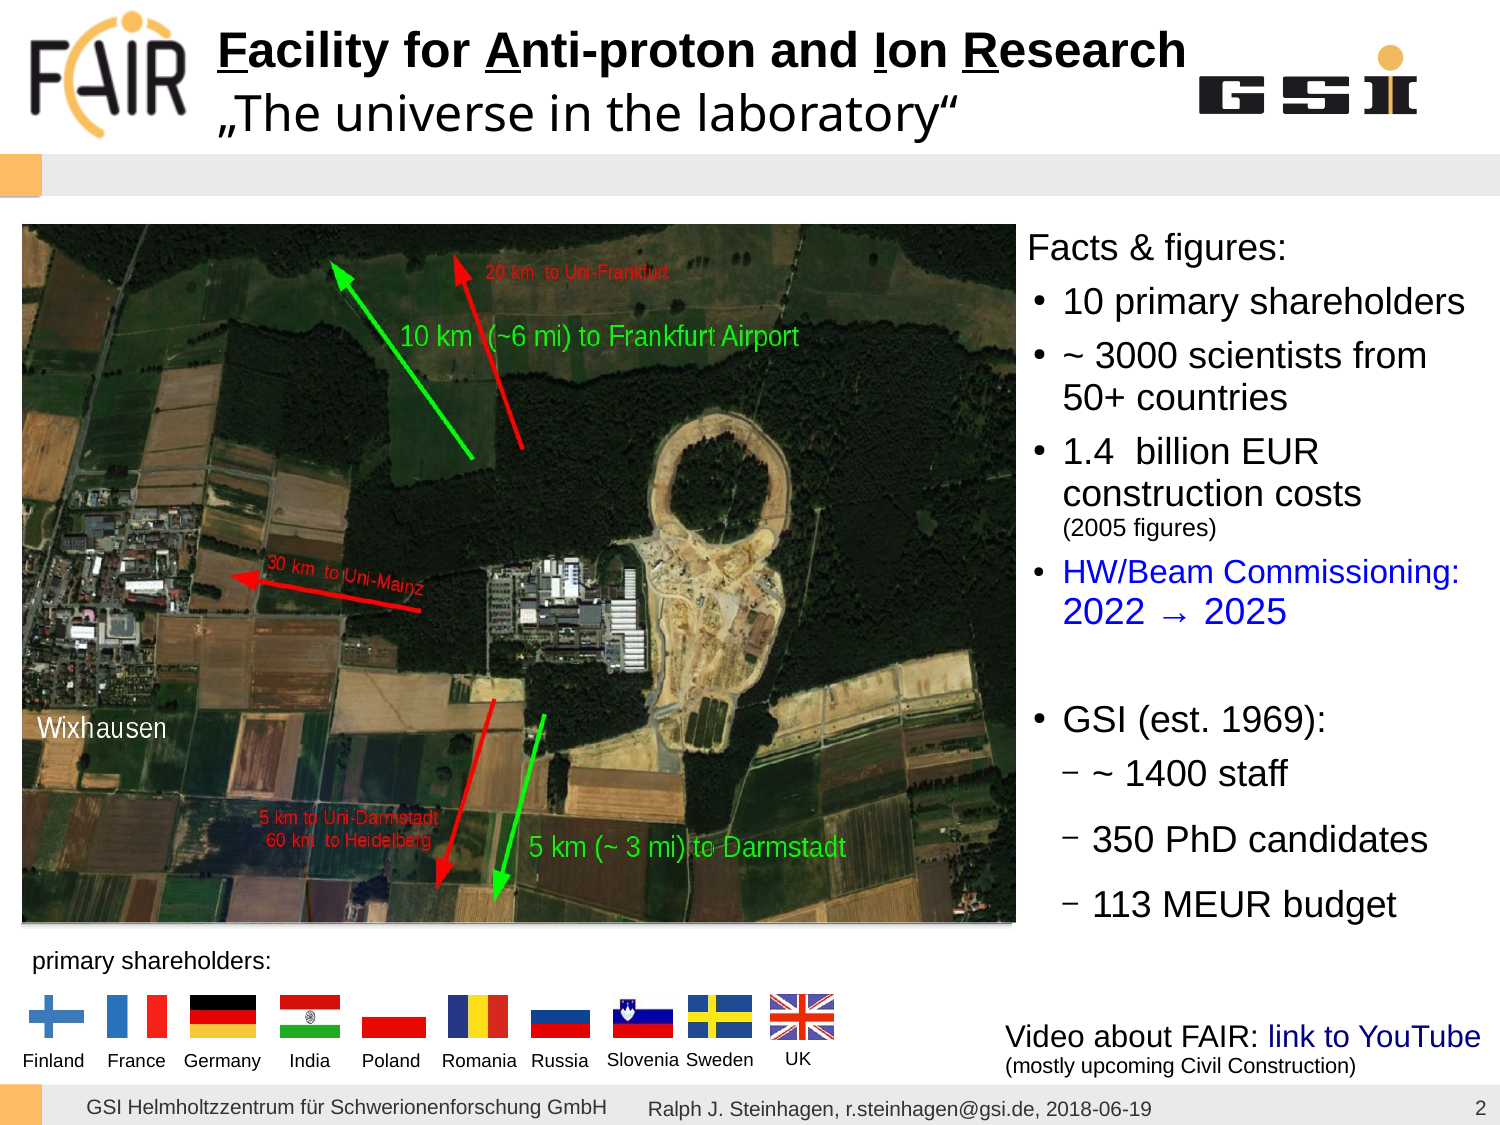

# Facility for Anti-proton and Ion Research „The universe in the laboratory“
Facts & figures:
10 primary shareholders
~ 3000 scientists from 50+ countries
1.4 billion EUR construction costs (2005 figures)
HW/Beam Commissioning: 2022 → 2025
GSI (est. 1969):
~ 1400 staff
350 PhD candidates
113 MEUR budget
primary shareholders:
Video about FAIR: link to YouTube
(mostly upcoming Civil Construction)
UK
Sweden
Slovenia
Finland
Russia
France
Germany
India
Poland
Romania